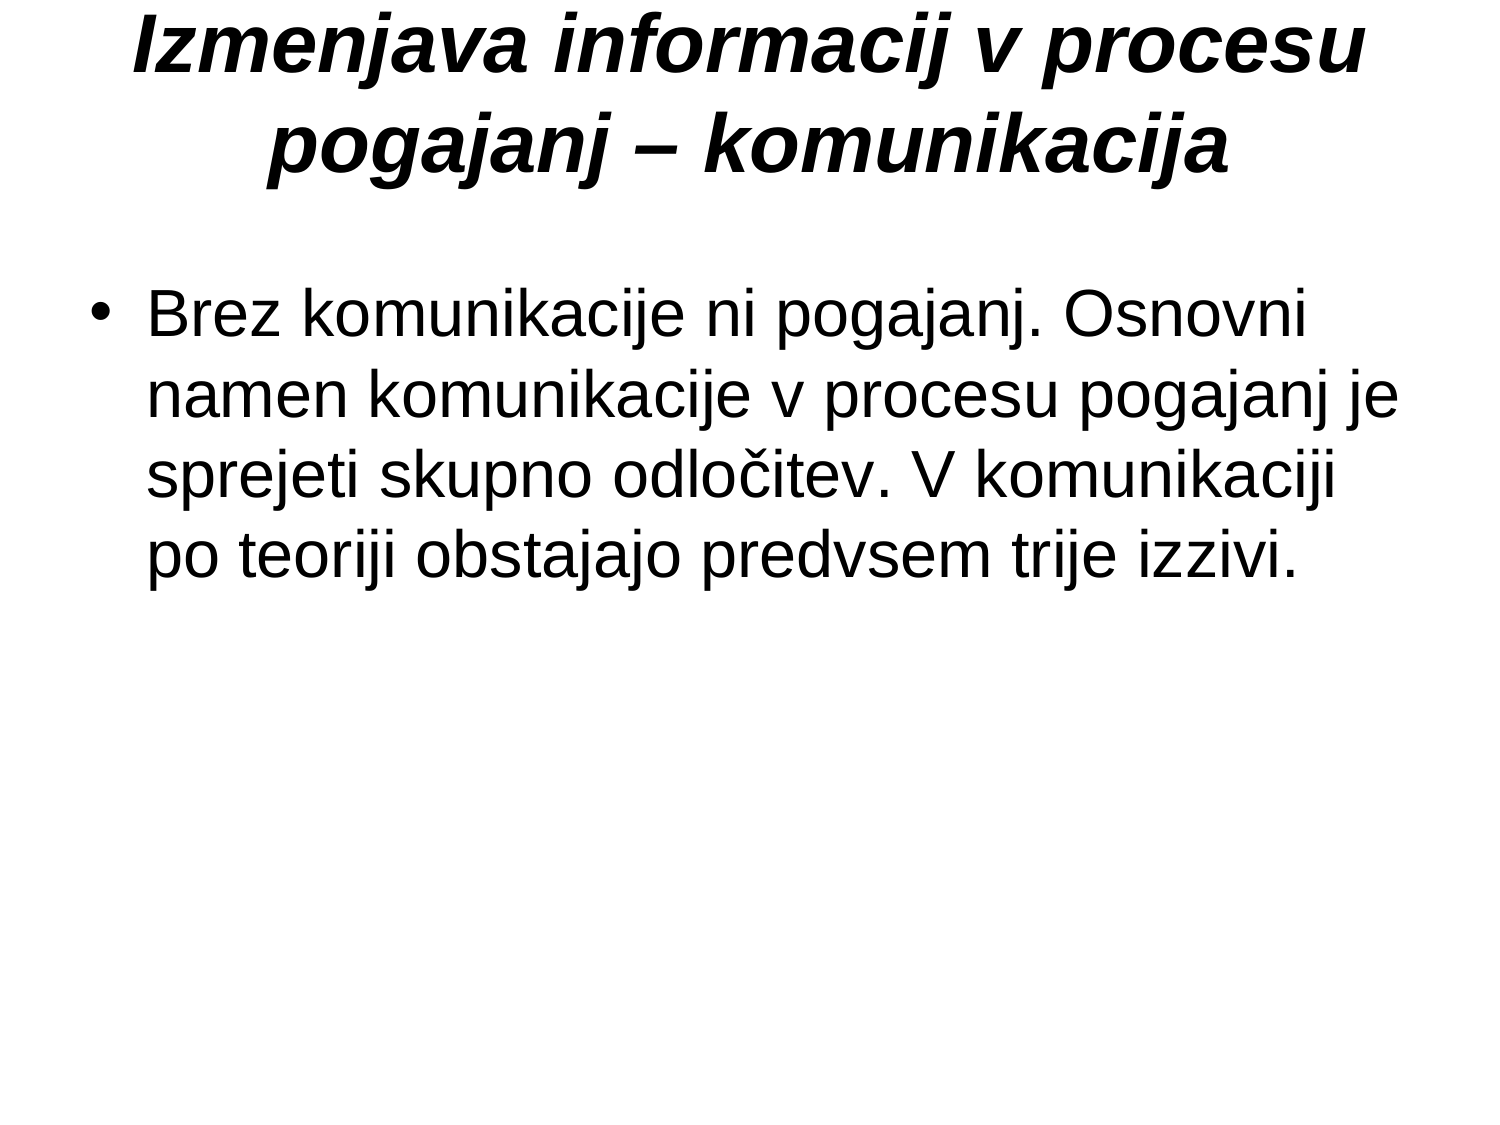

# Izmenjava informacij v procesu pogajanj – komunikacija
Brez komunikacije ni pogajanj. Osnovni namen komunikacije v procesu pogajanj je sprejeti skupno odločitev. V komunikaciji po teoriji obstajajo predvsem trije izzivi.